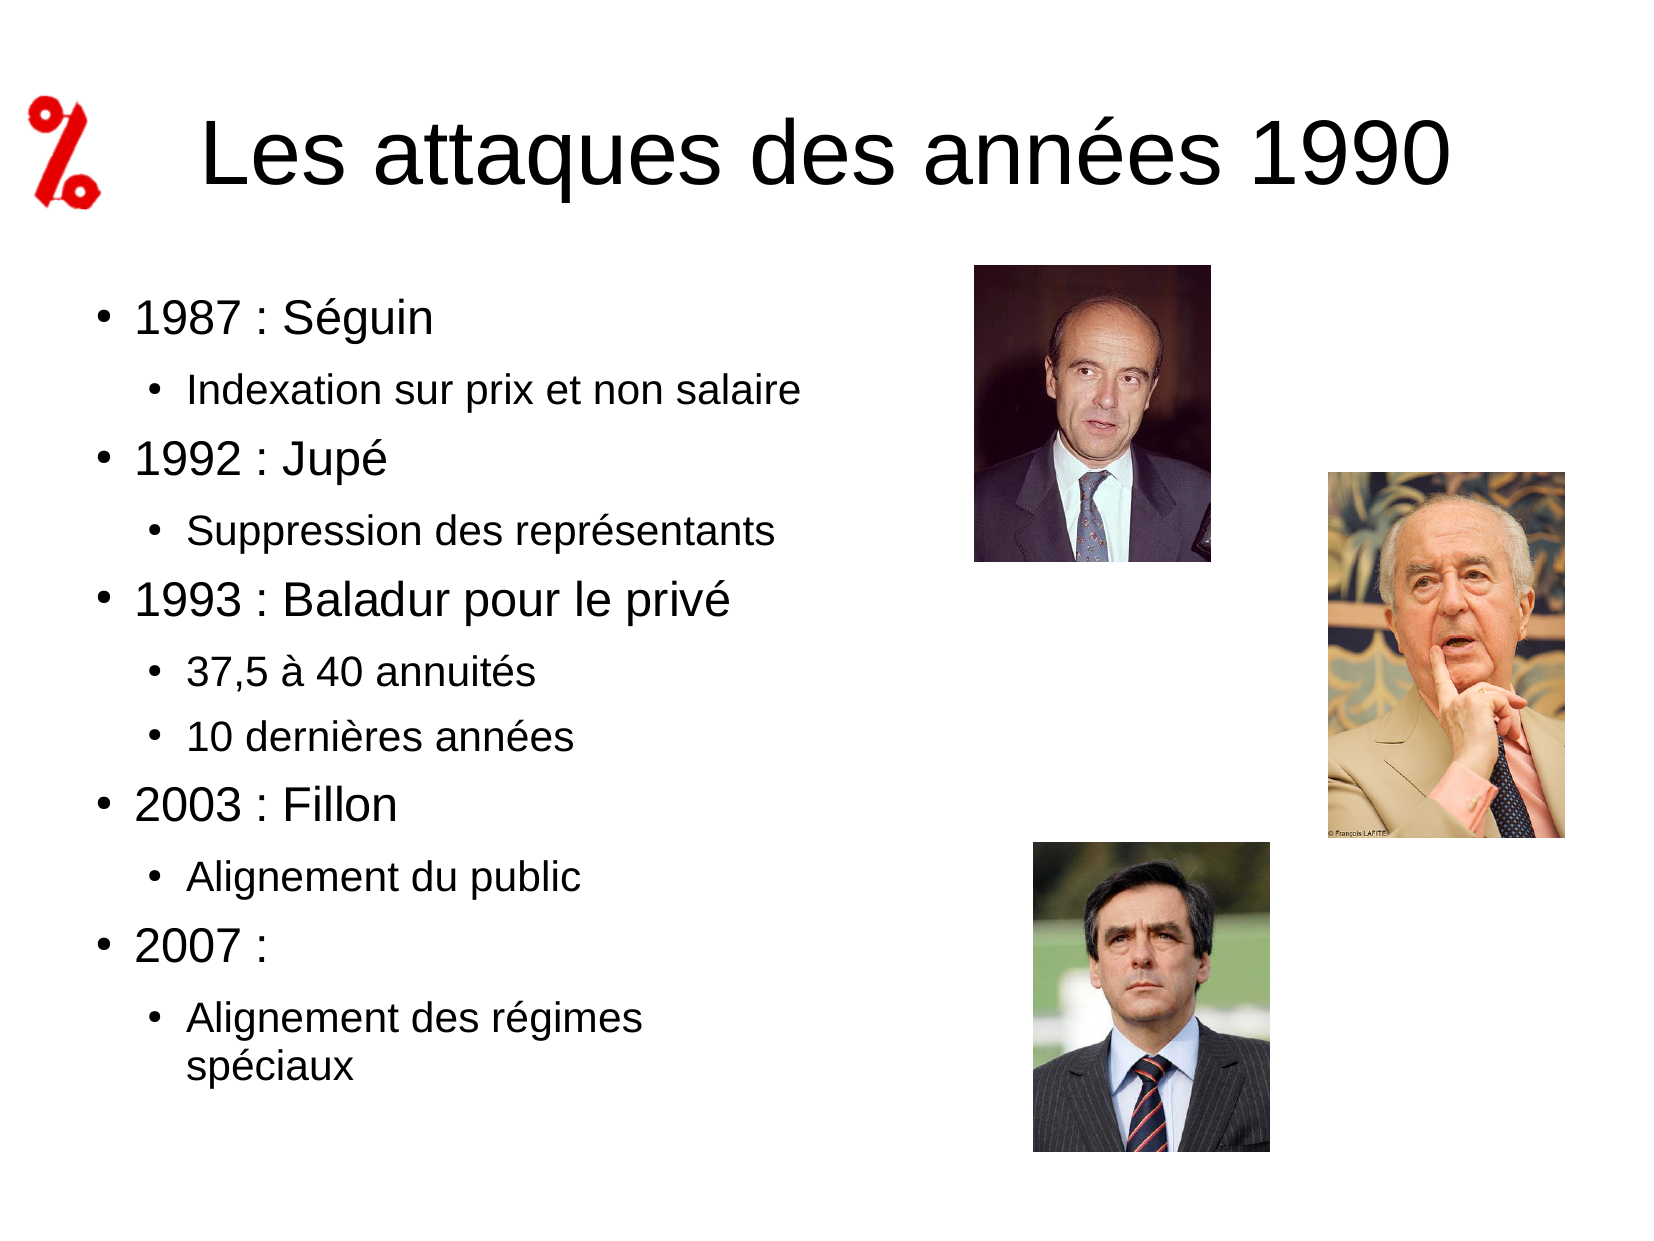

# Les attaques des années 1990
1987 : Séguin
Indexation sur prix et non salaire
1992 : Jupé
Suppression des représentants
1993 : Baladur pour le privé
37,5 à 40 annuités
10 dernières années
2003 : Fillon
Alignement du public
2007 :
Alignement des régimes spéciaux